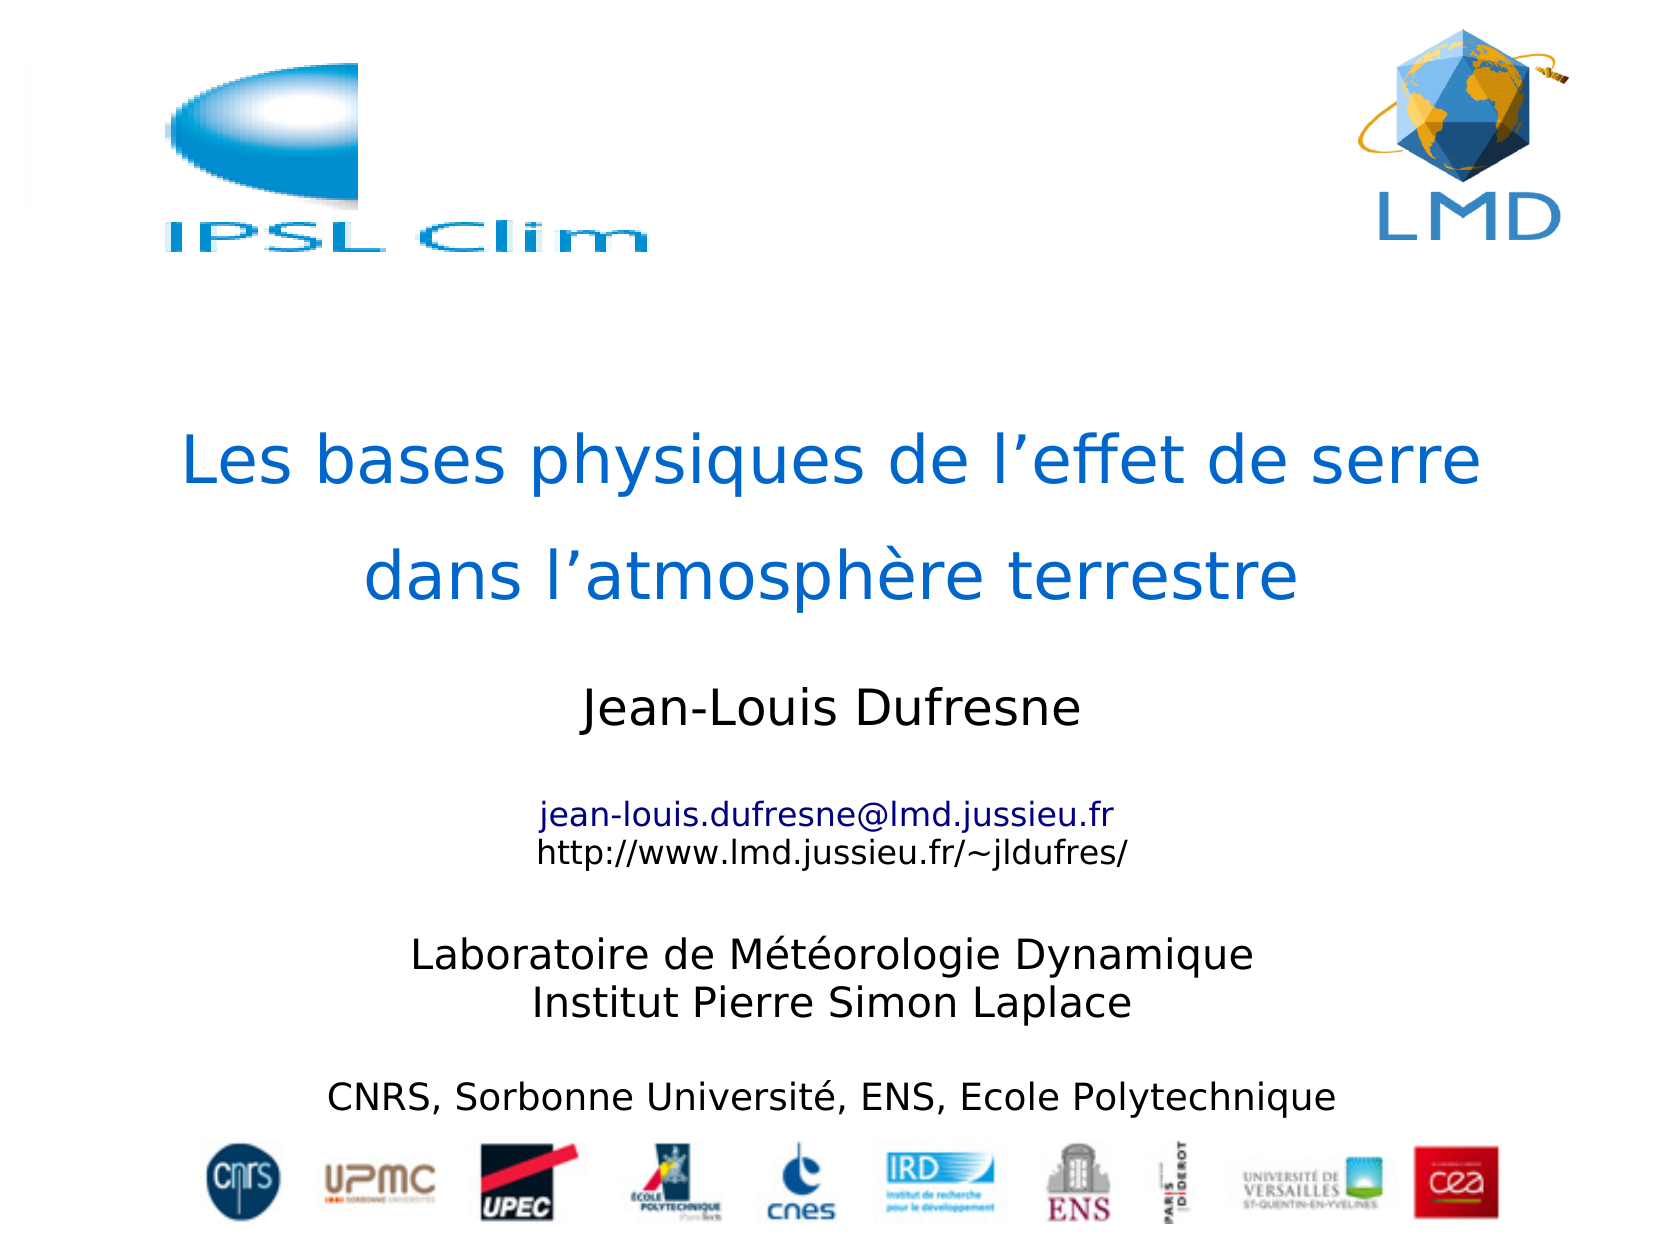

Les bases physiques de l’effet de serre
dans l’atmosphère terrestre
Jean-Louis Dufresne
jean-louis.dufresne@lmd.jussieu.fr
http://www.lmd.jussieu.fr/~jldufres/
Laboratoire de Météorologie Dynamique
Institut Pierre Simon Laplace
CNRS, Sorbonne Université, ENS, Ecole Polytechnique